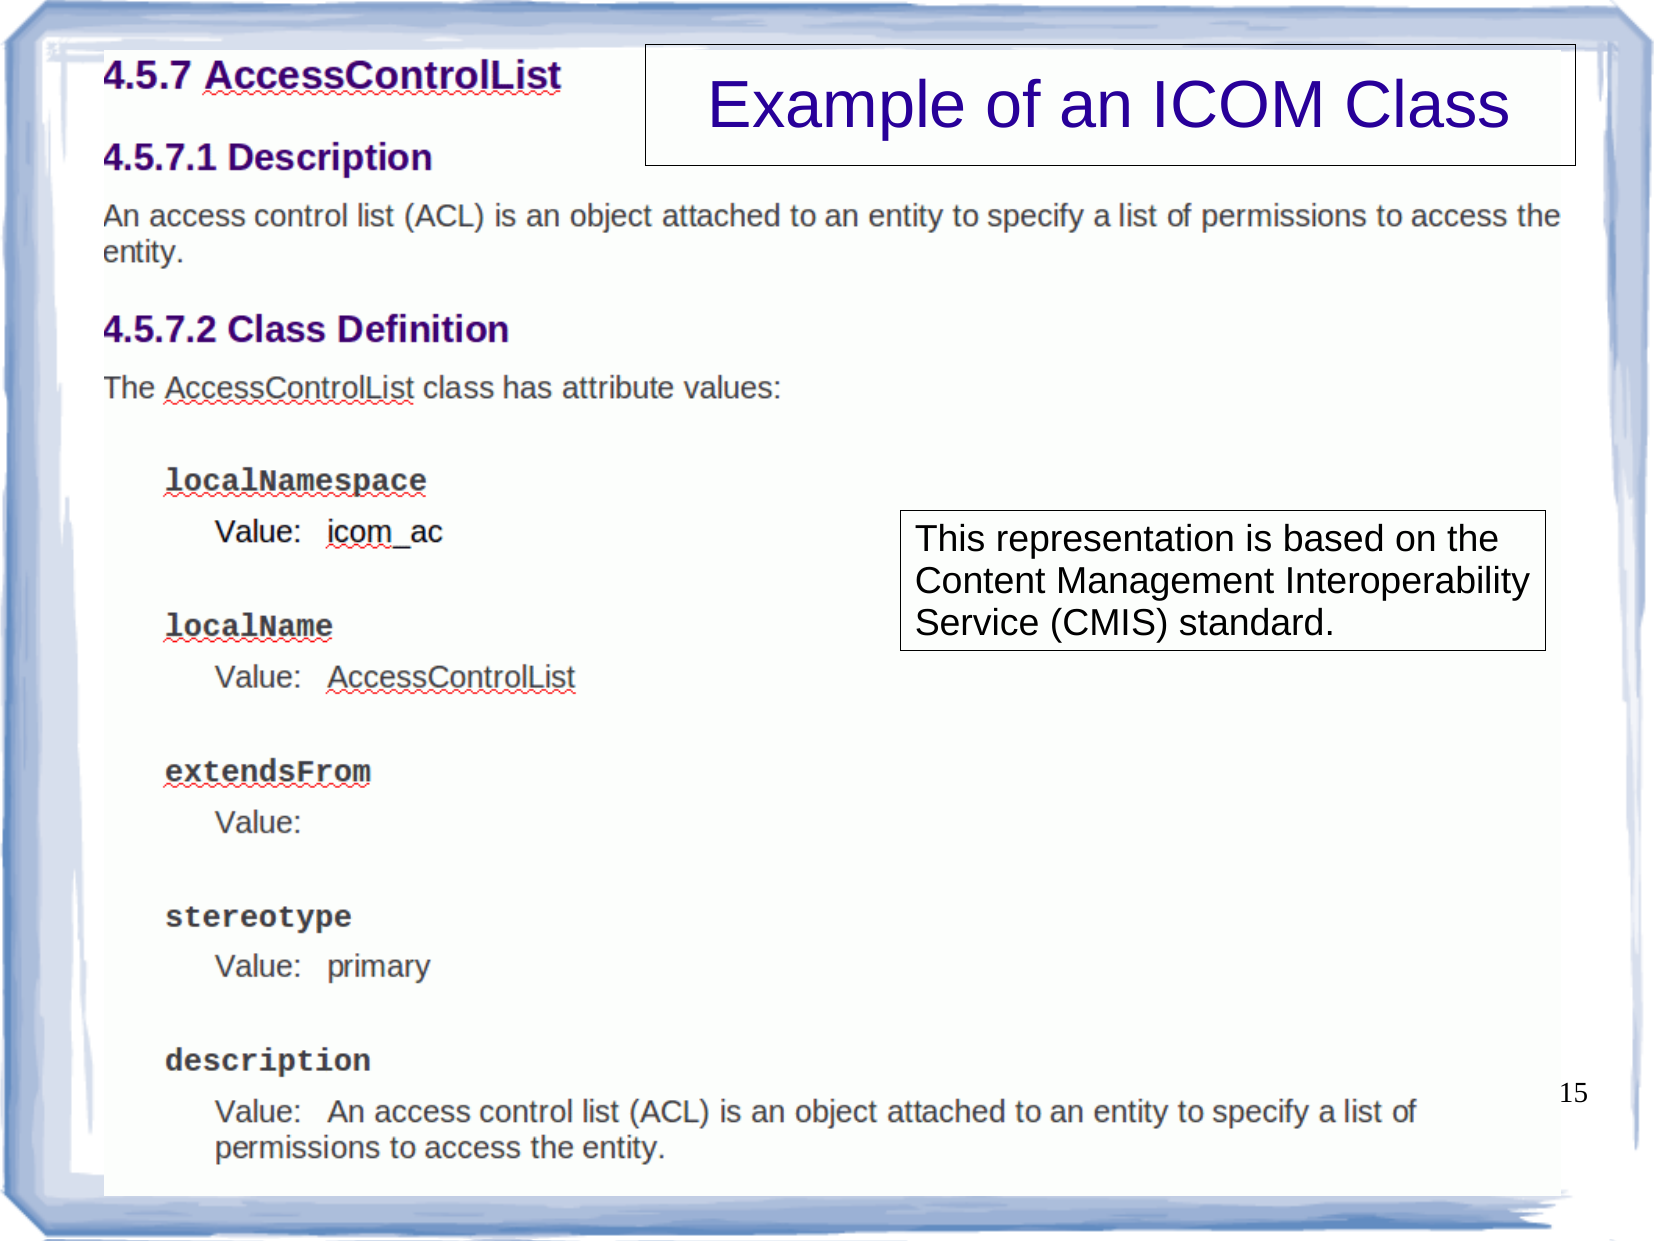

# Example of an ICOM Class
This representation is based on the
Content Management Interoperability
Service (CMIS) standard.
15